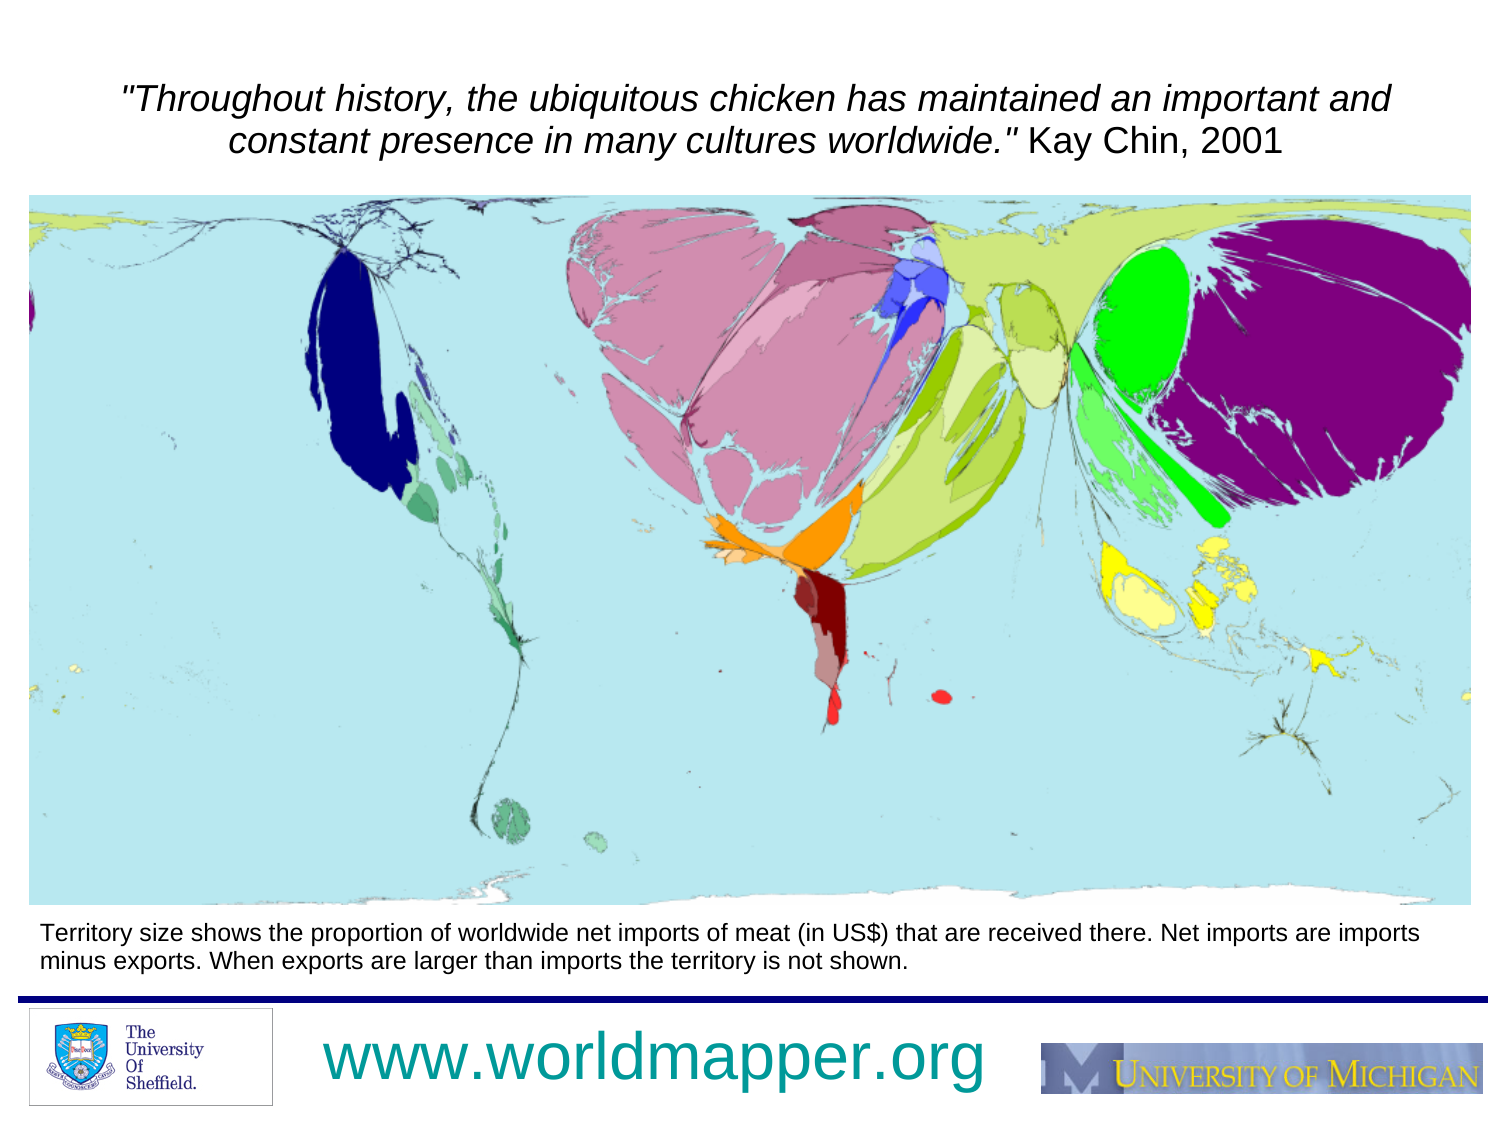

# "Throughout history, the ubiquitous chicken has maintained an important and constant presence in many cultures worldwide." Kay Chin, 2001
Territory size shows the proportion of worldwide net imports of meat (in US$) that are received there. Net imports are imports
minus exports. When exports are larger than imports the territory is not shown.